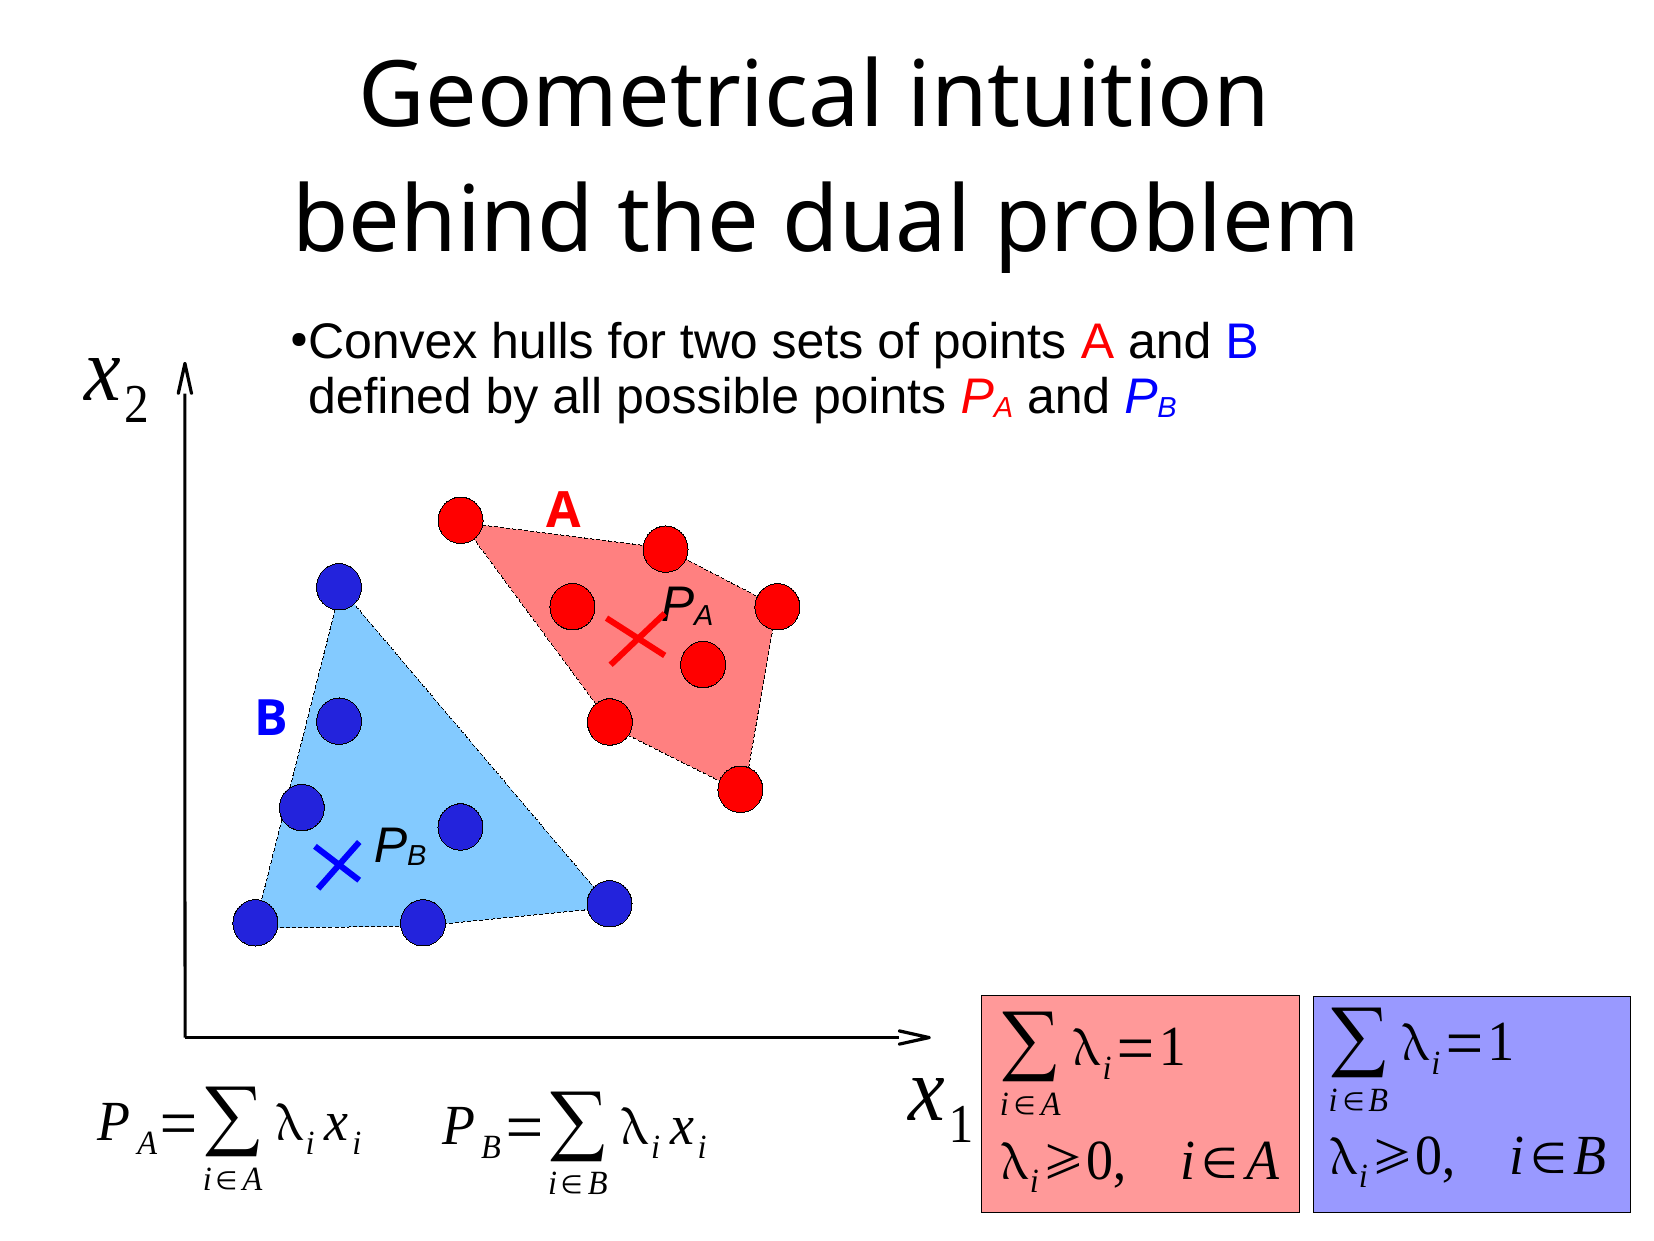

# Geometrical intuition behind the dual problem
Convex hulls for two sets of points A and B
defined by all possible points PA and PB
A
PA
B
PB